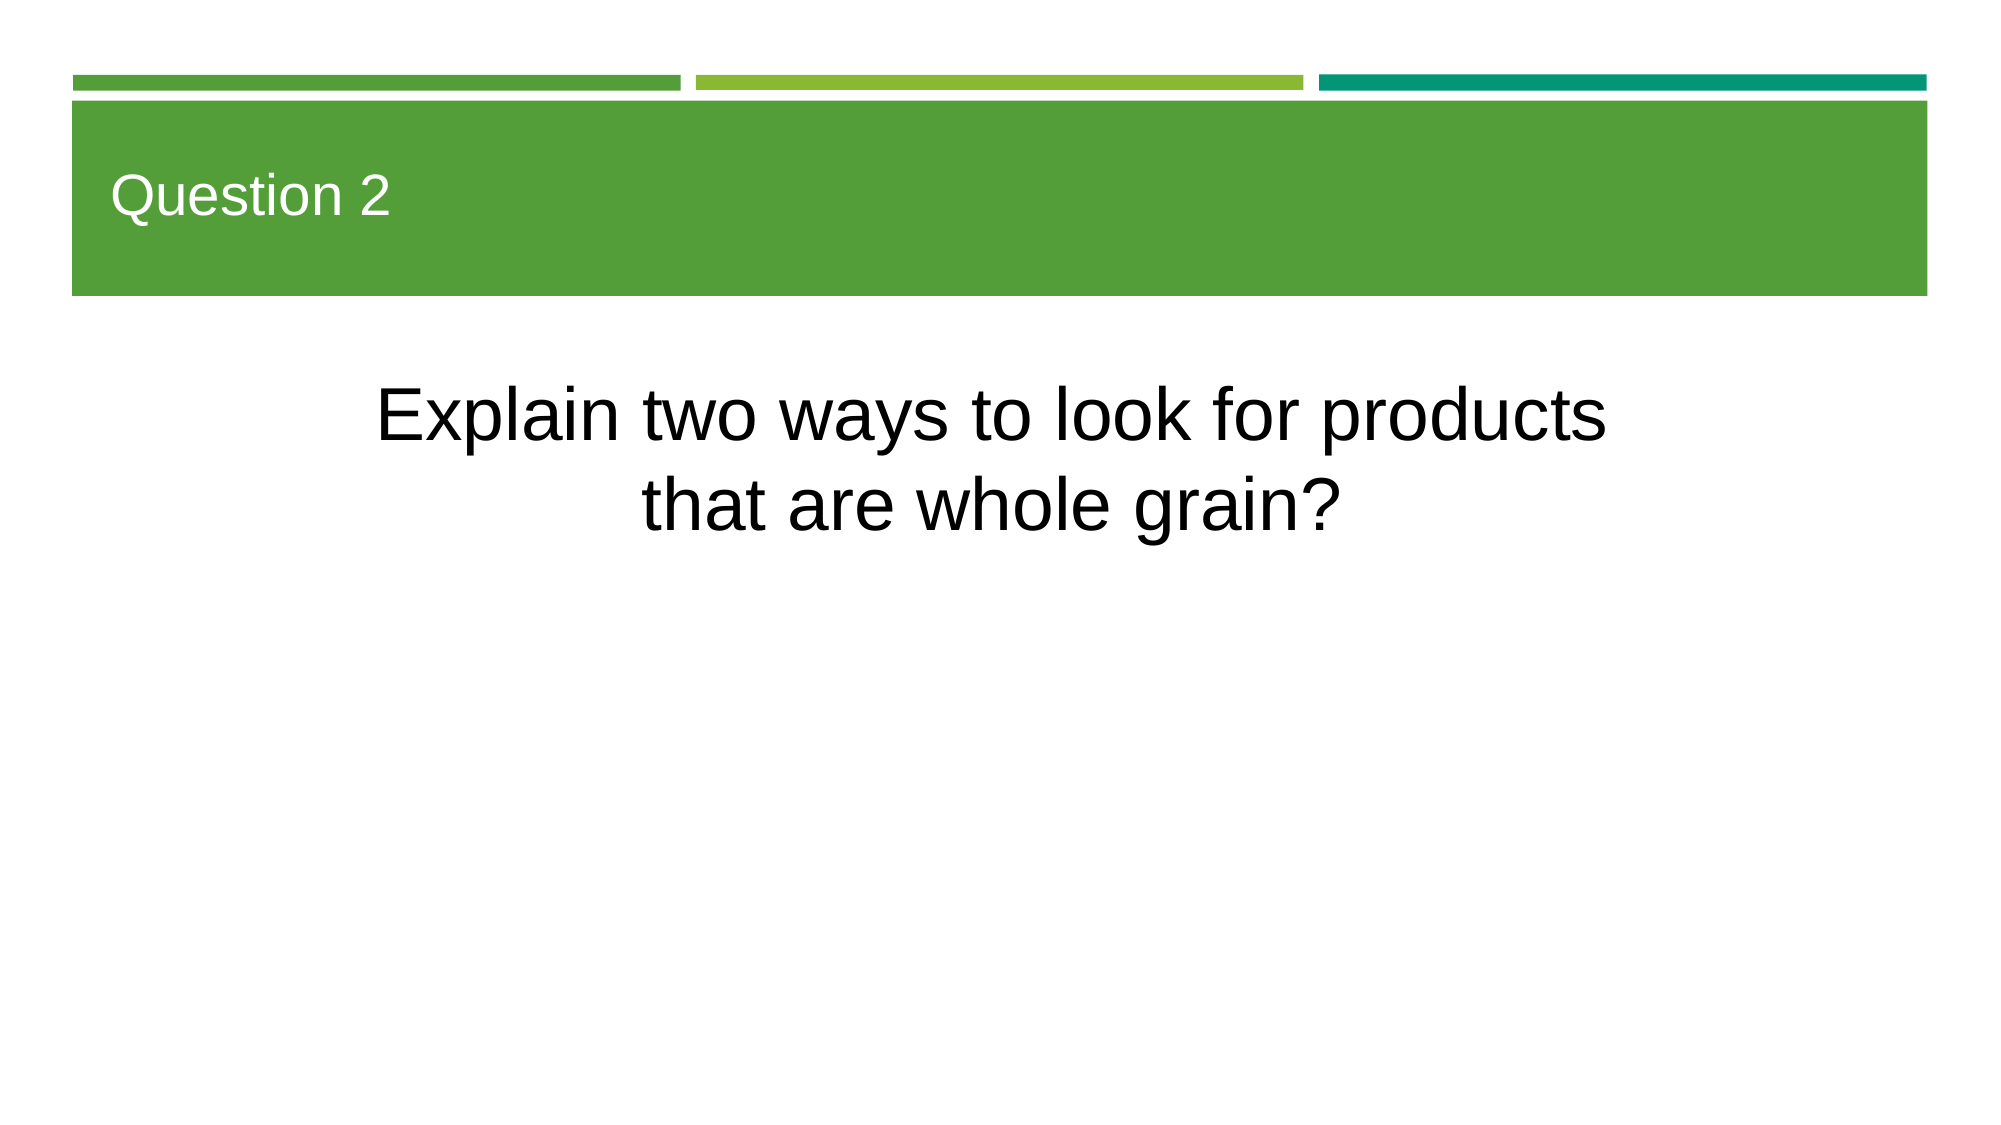

# Question 2
Explain two ways to look for products that are whole grain?